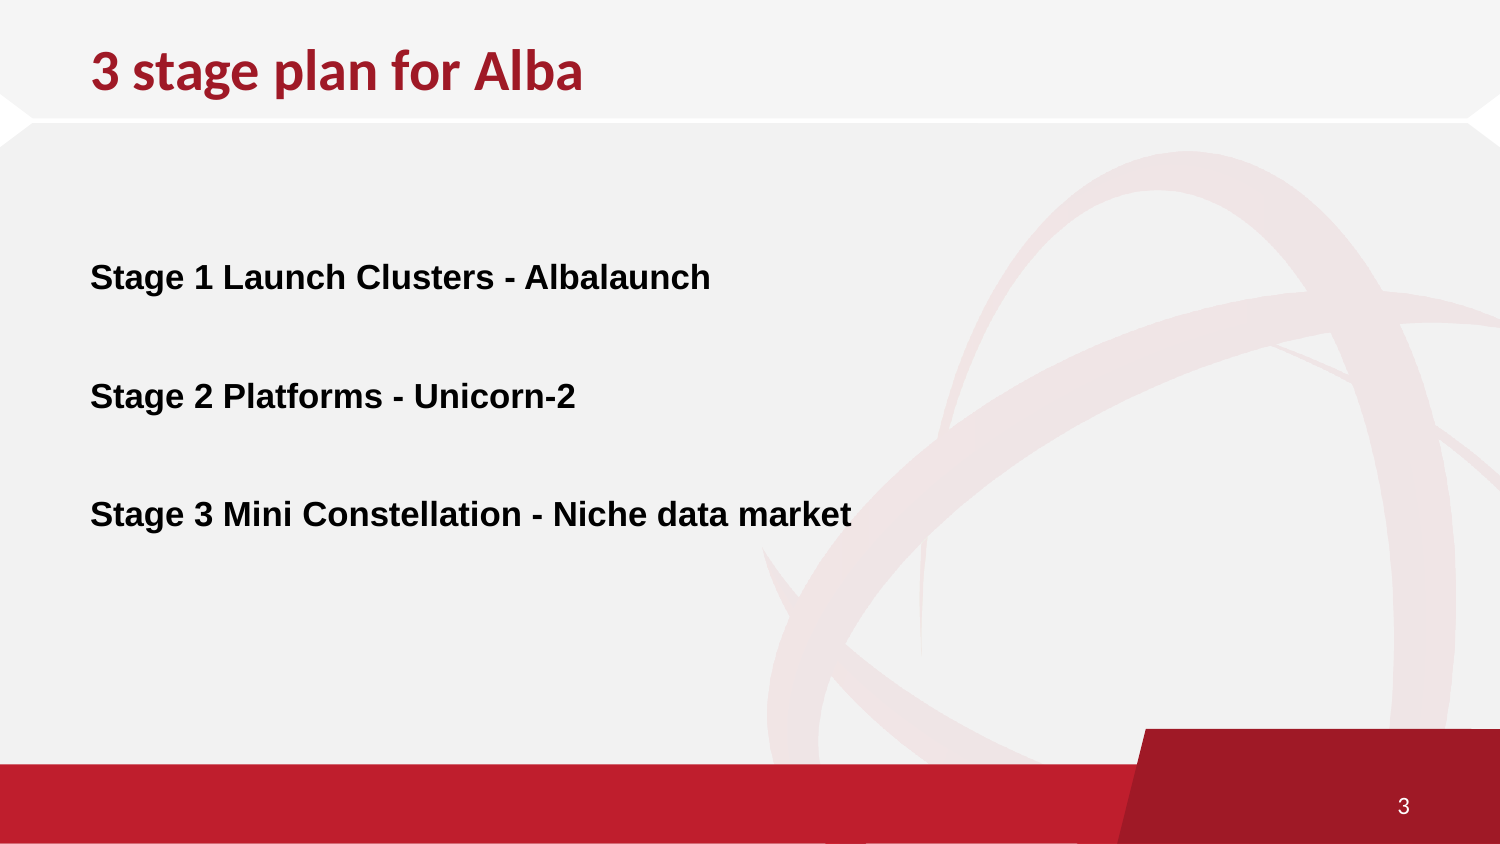

# 3 stage plan for Alba
Stage 1 Launch Clusters - Albalaunch
Stage 2 Platforms - Unicorn-2
Stage 3 Mini Constellation - Niche data market